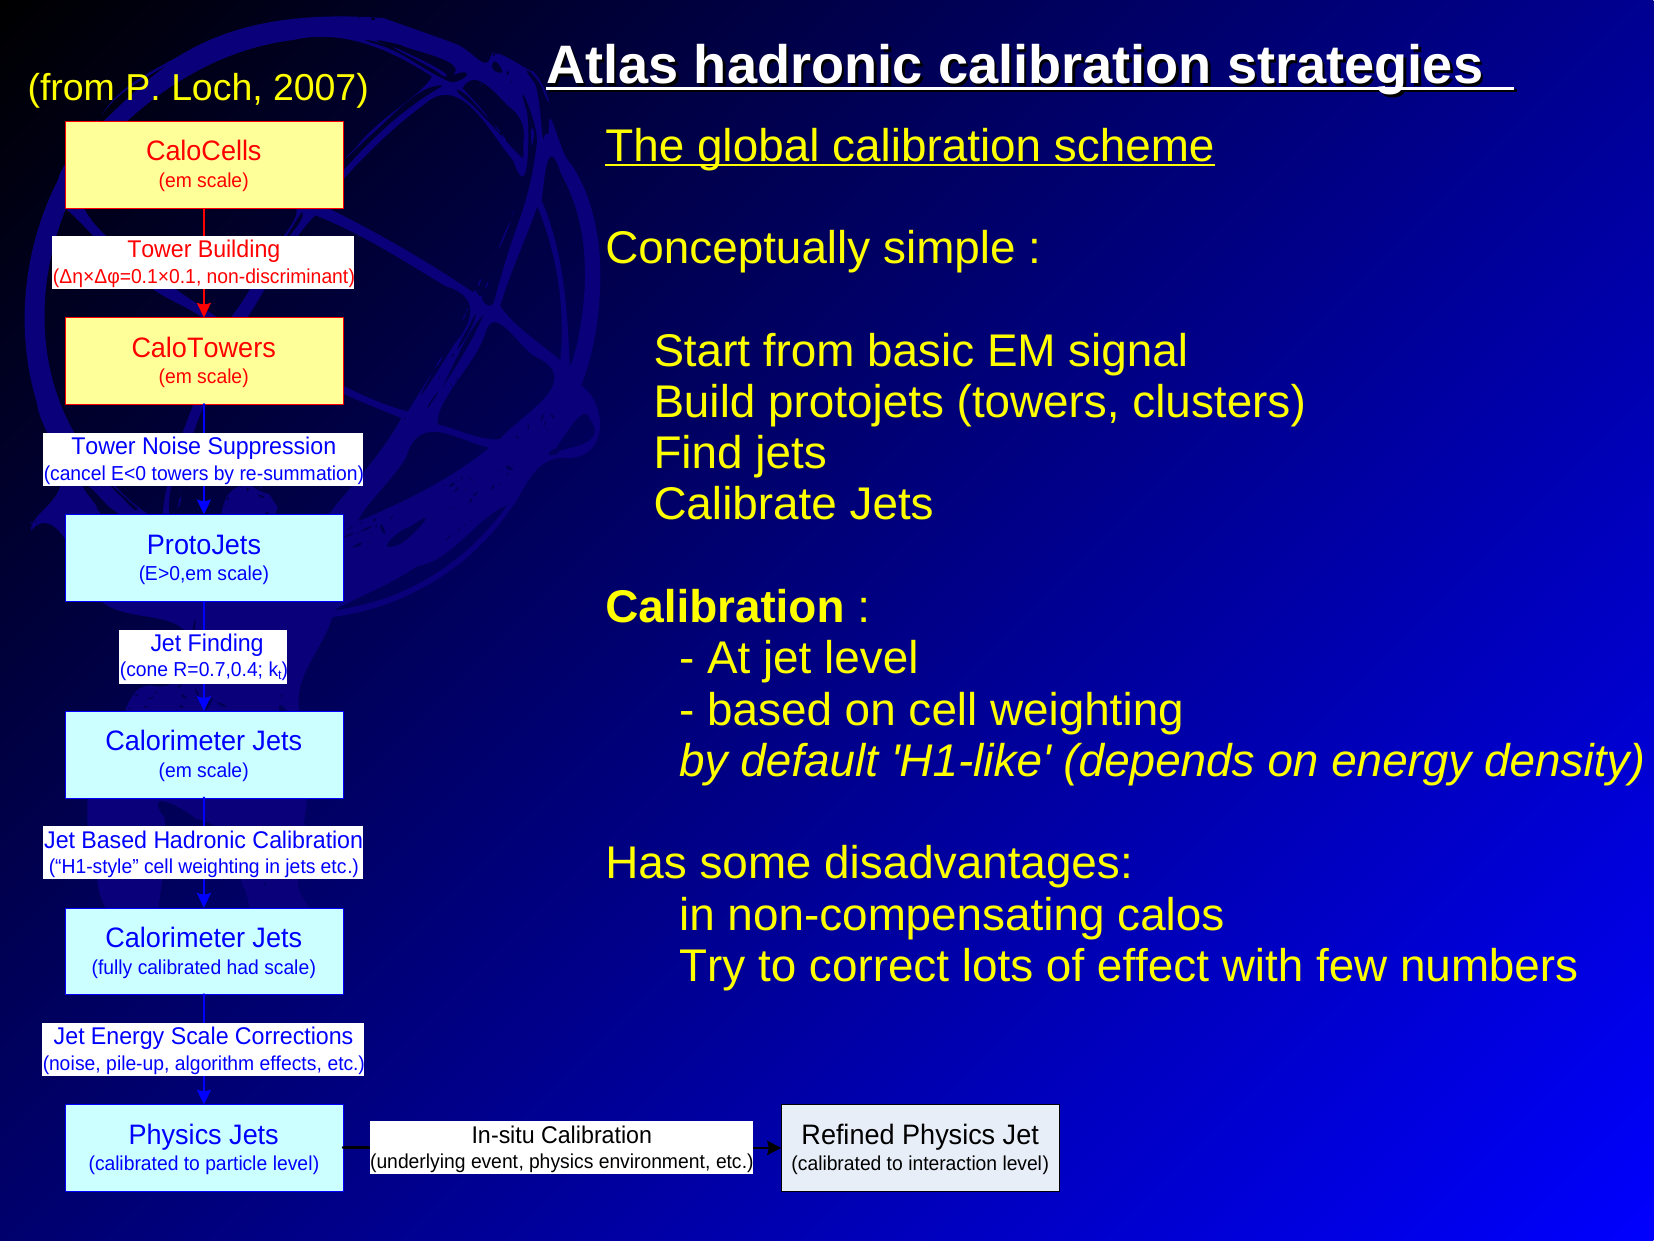

Atlas hadronic calibration strategies
(from P. Loch, 2007)
The global calibration scheme
Conceptually simple :
 Start from basic EM signal
 Build protojets (towers, clusters)
 Find jets
 Calibrate Jets
Calibration :
	- At jet level
	- based on cell weighting
	by default 'H1-like' (depends on energy density)
Has some disadvantages:
	in non-compensating calos
	Try to correct lots of effect with few numbers